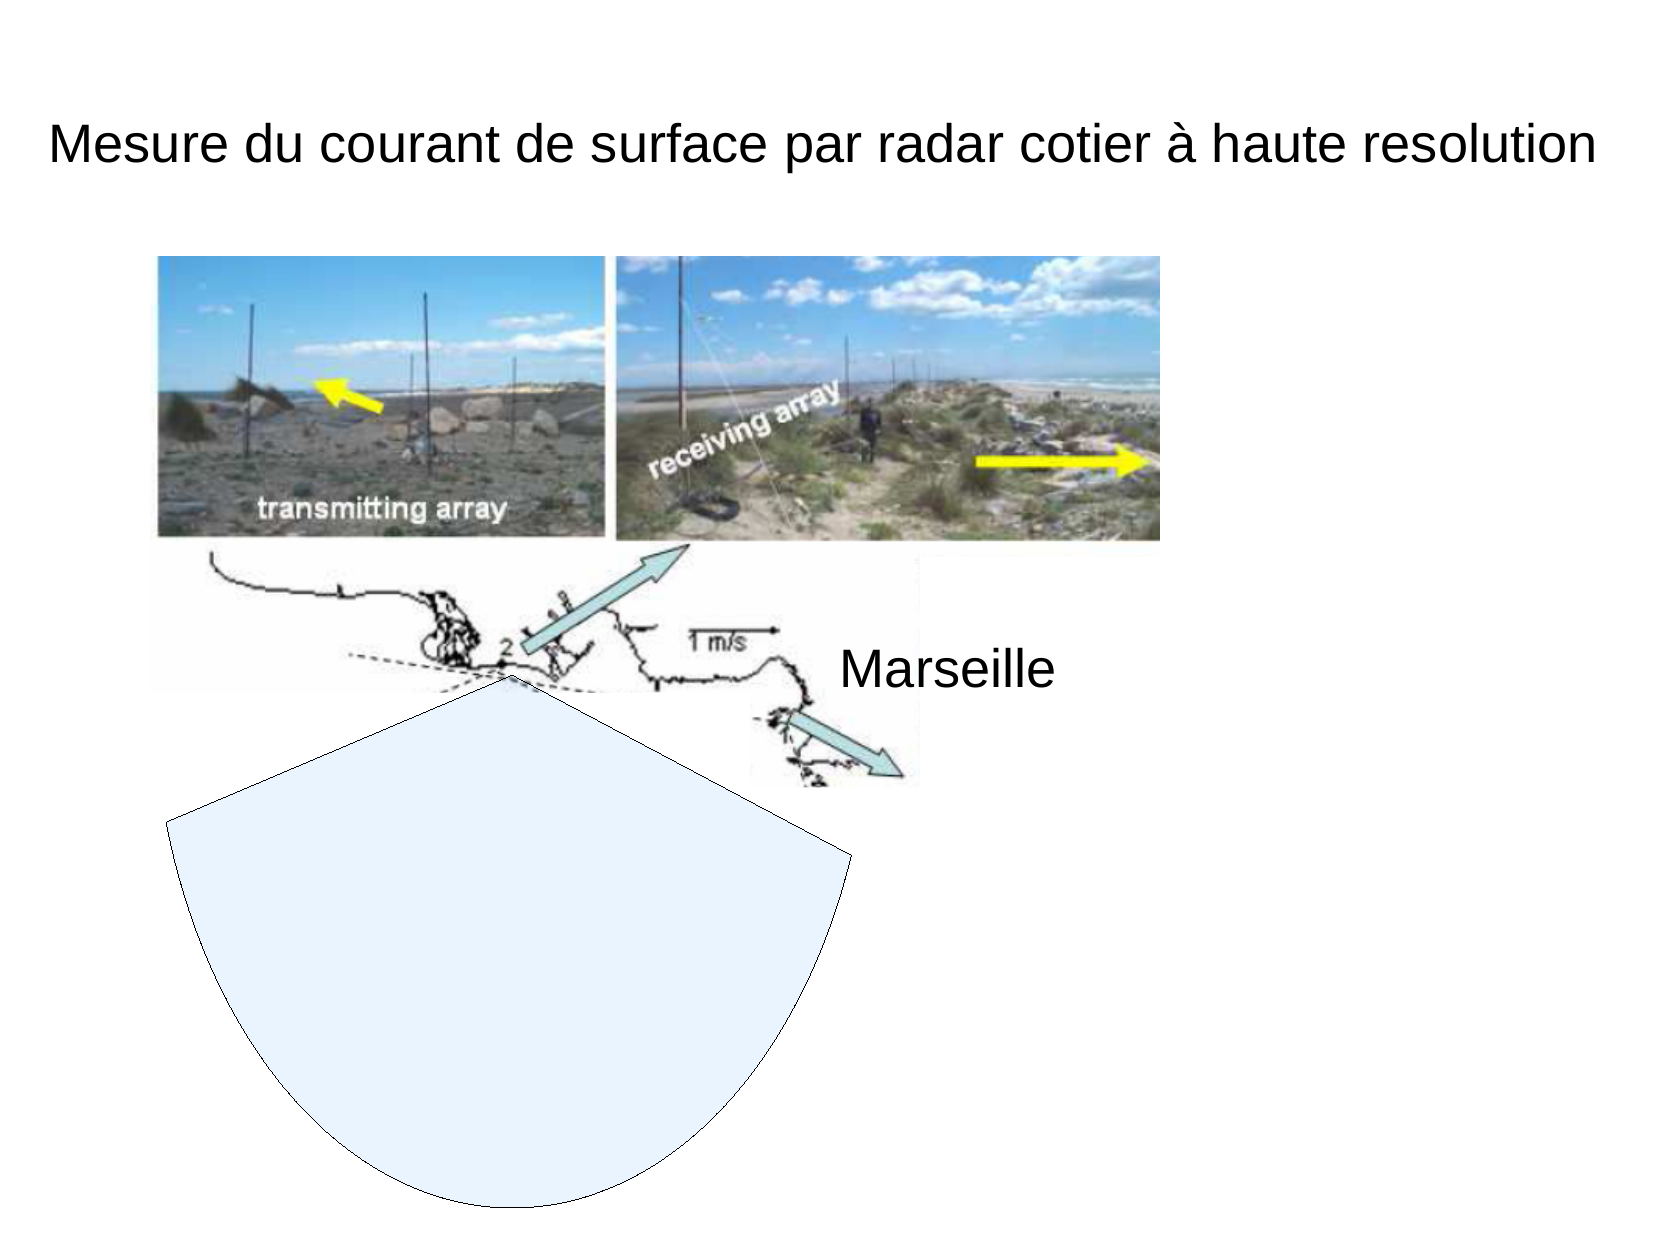

Mesure du courant de surface par radar cotier à haute resolution
Marseille